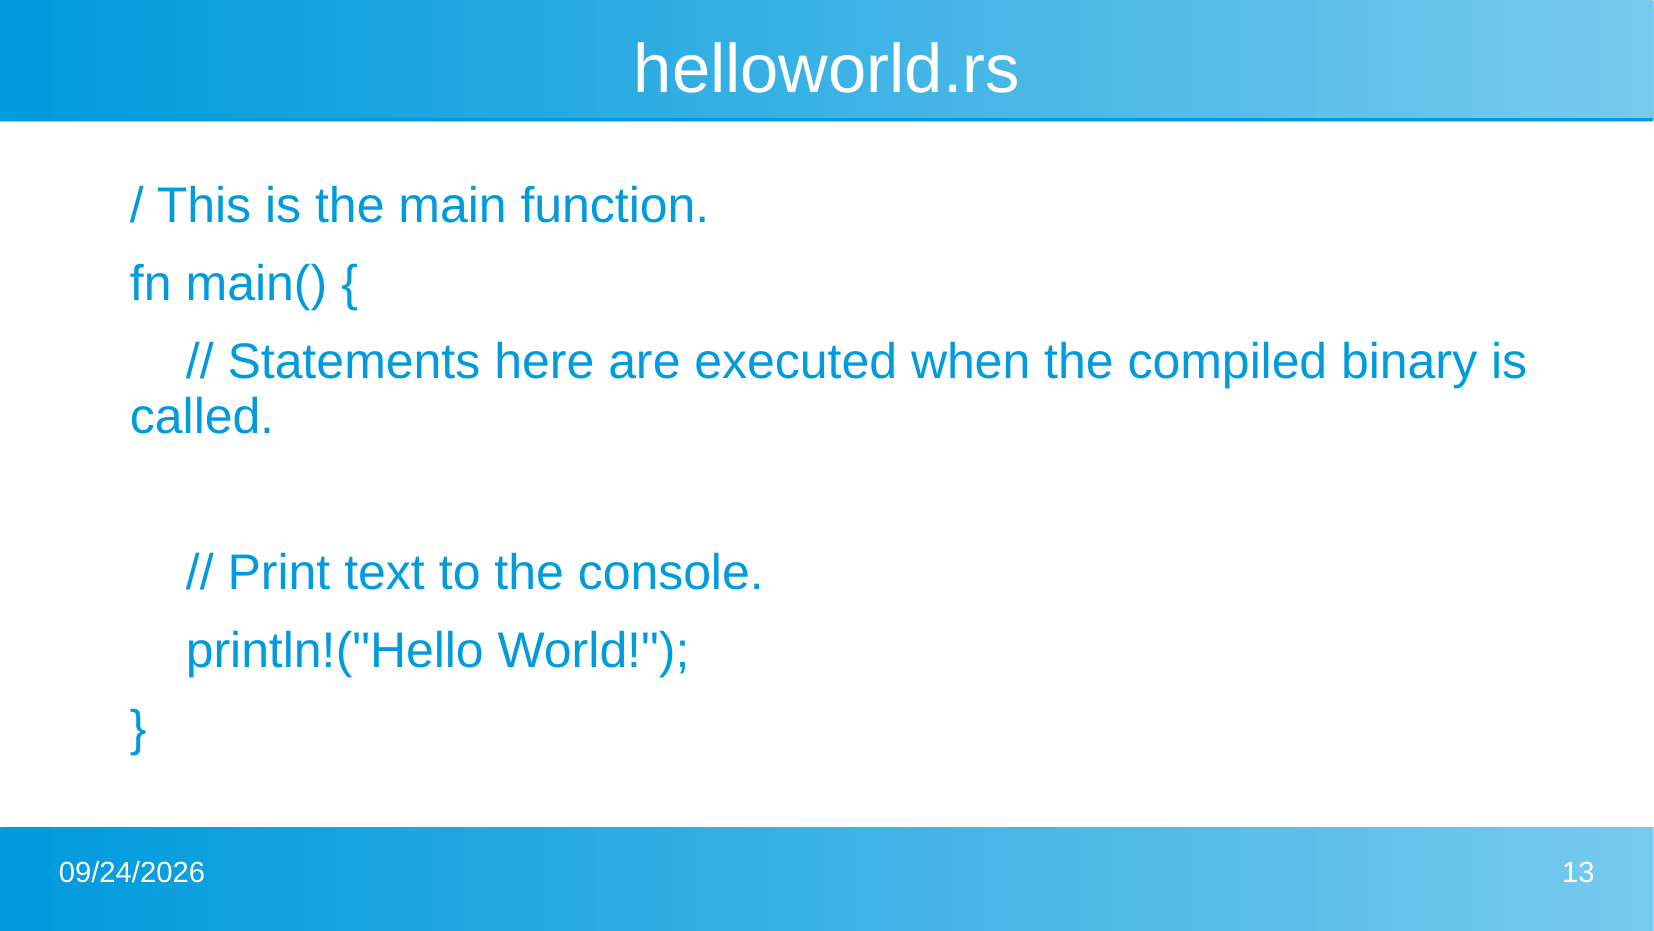

# helloworld.rs
/ This is the main function.
fn main() {
 // Statements here are executed when the compiled binary is called.
 // Print text to the console.
 println!("Hello World!");
}
13